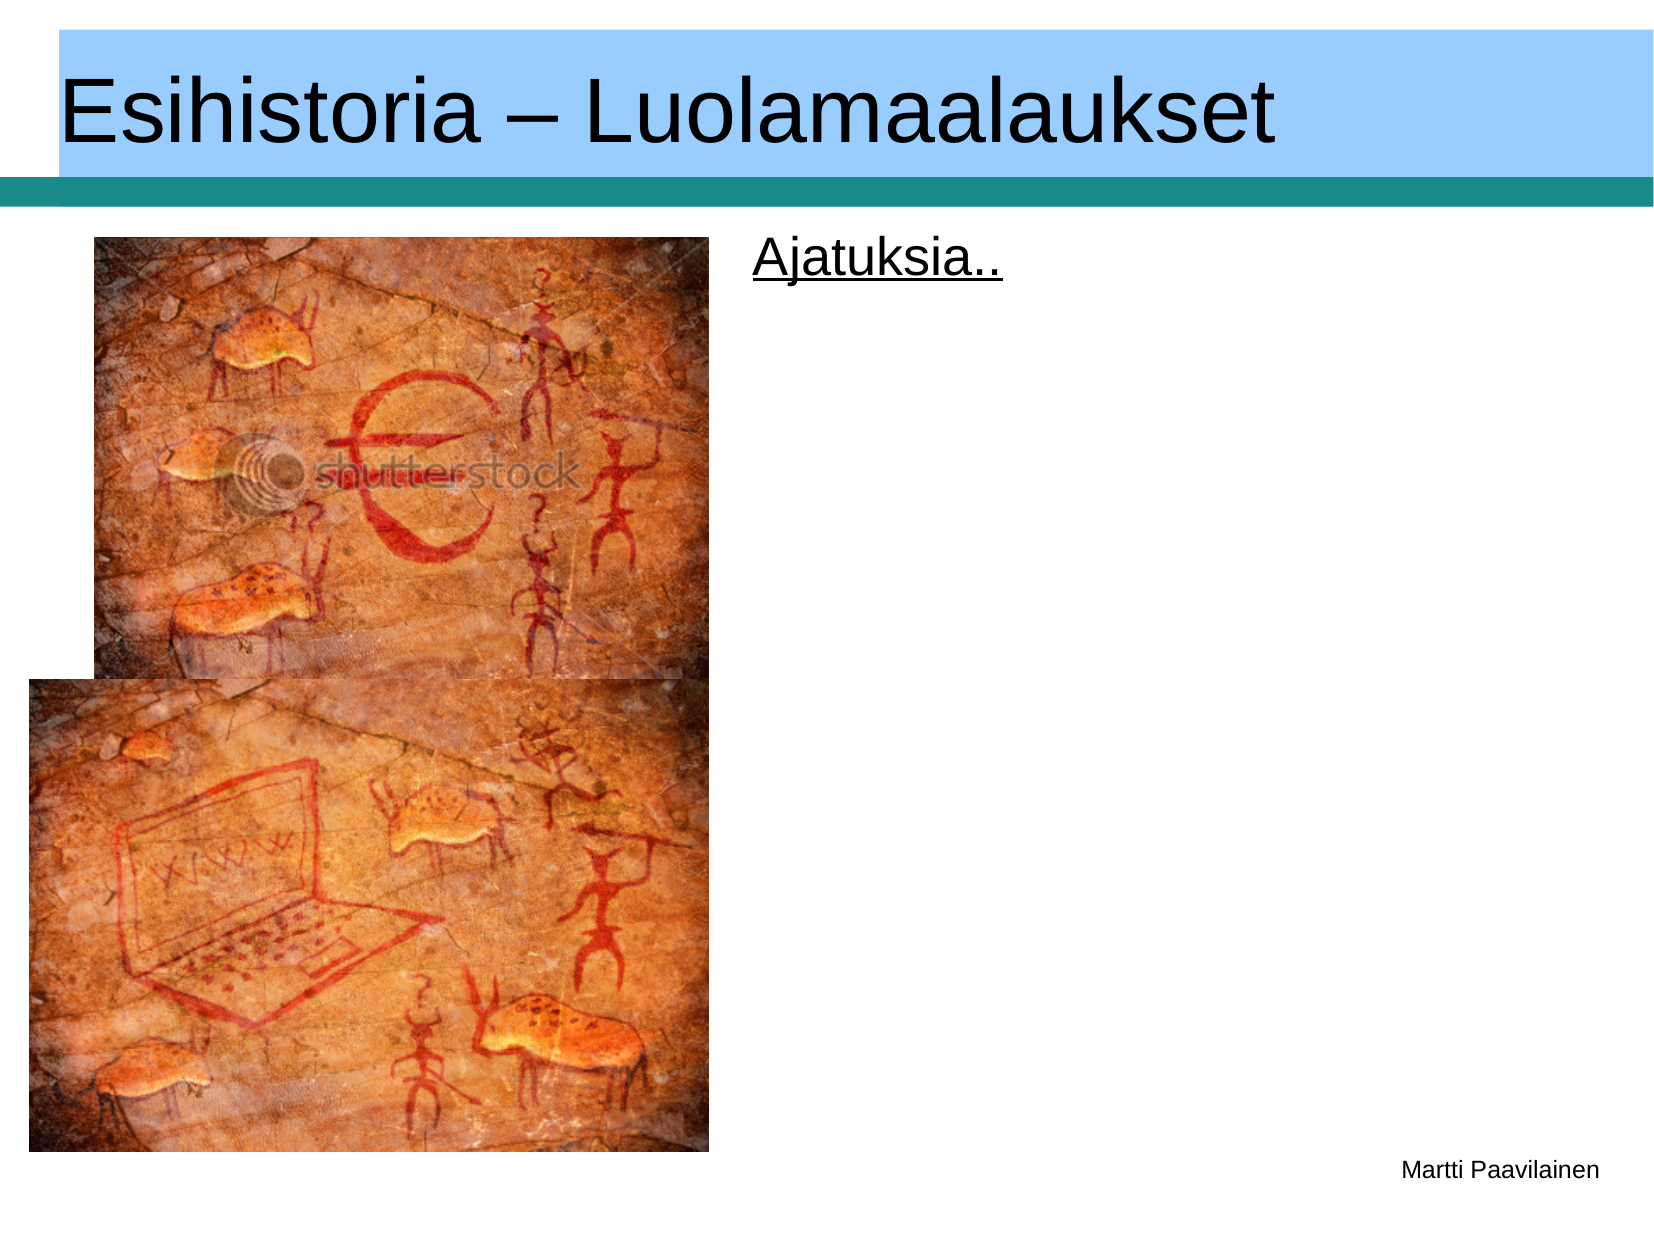

# Esihistoria – Luolamaalaukset
Ajatuksia..
Martti Paavilainen